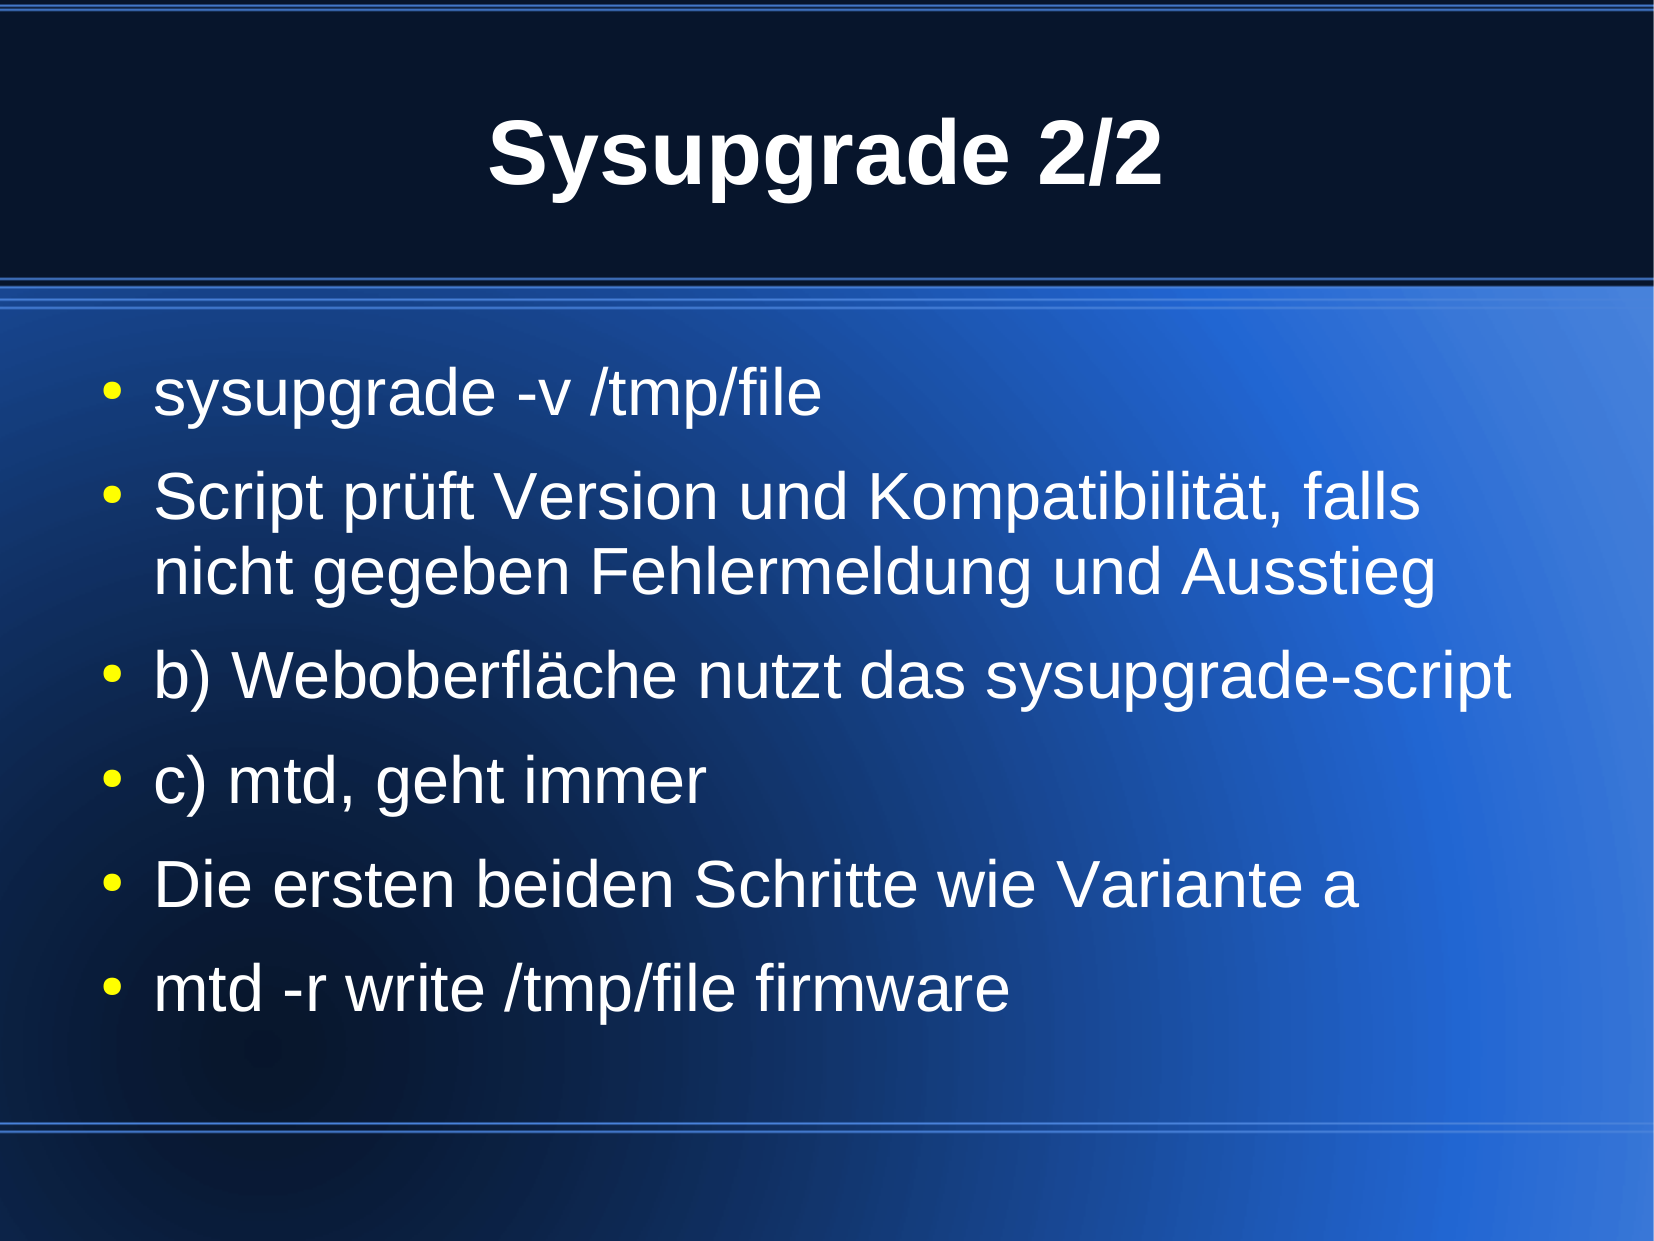

# Sysupgrade 2/2
sysupgrade -v /tmp/file
Script prüft Version und Kompatibilität, falls nicht gegeben Fehlermeldung und Ausstieg
b) Weboberfläche nutzt das sysupgrade-script
c) mtd, geht immer
Die ersten beiden Schritte wie Variante a
mtd -r write /tmp/file firmware